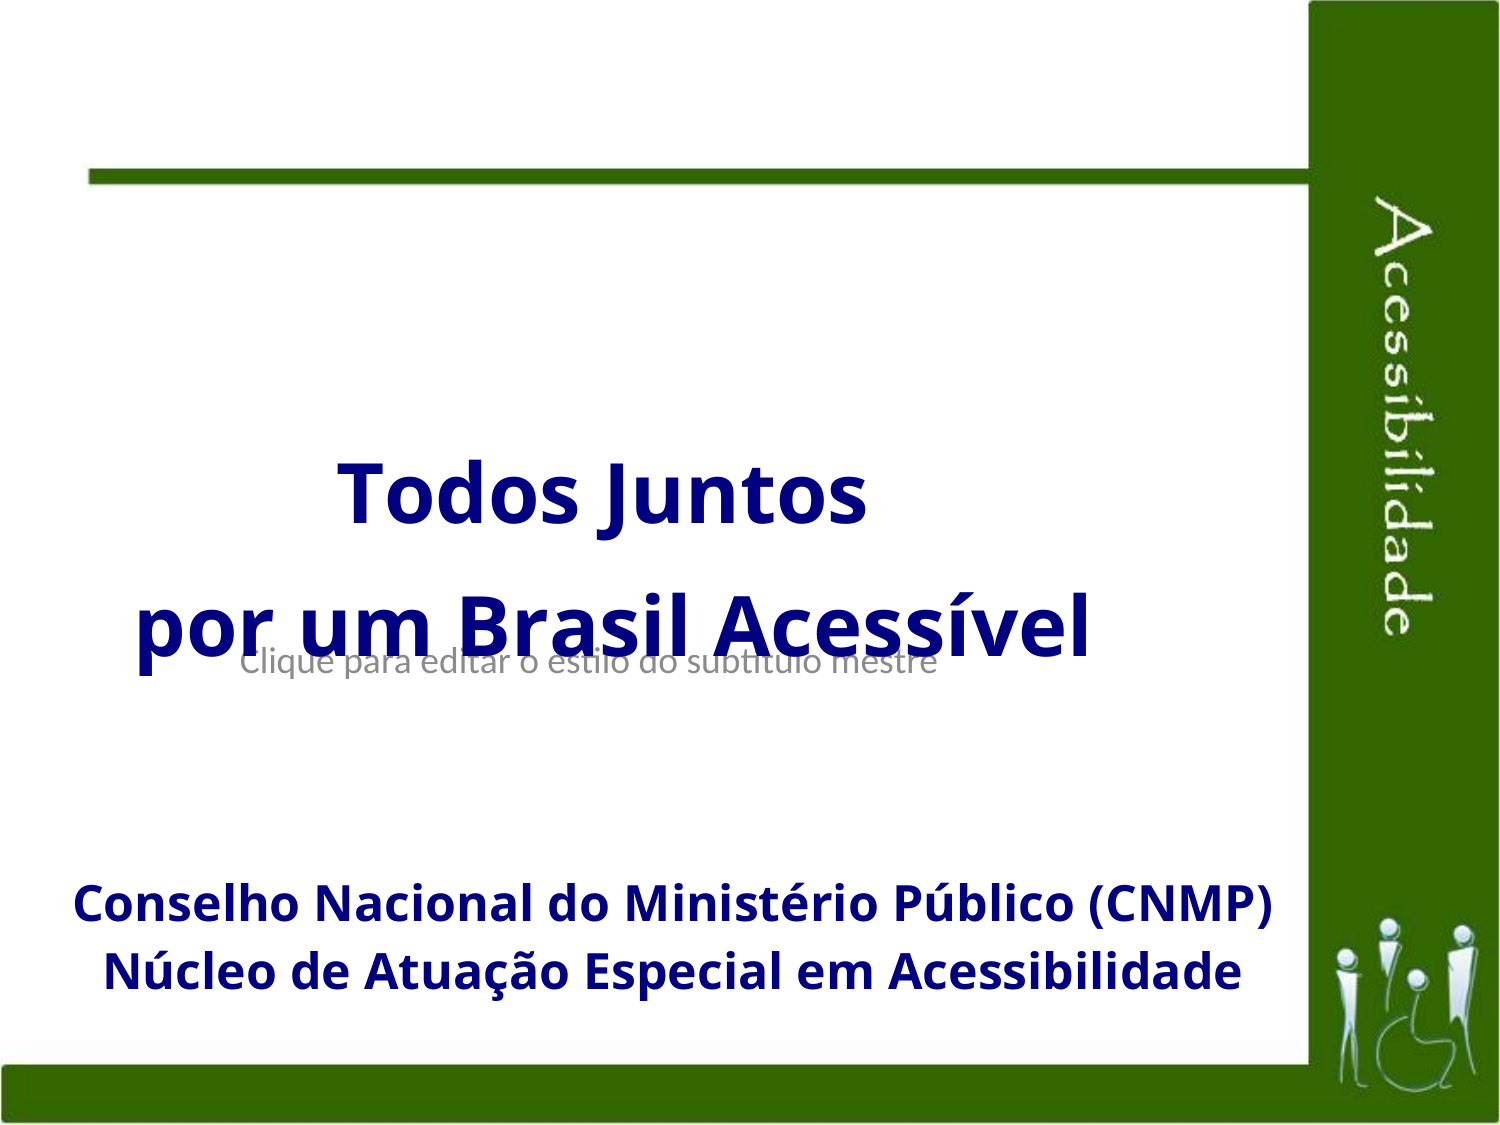

Todos Juntos
por um Brasil Acessível
Conselho Nacional do Ministério Público (CNMP)
Núcleo de Atuação Especial em Acessibilidade